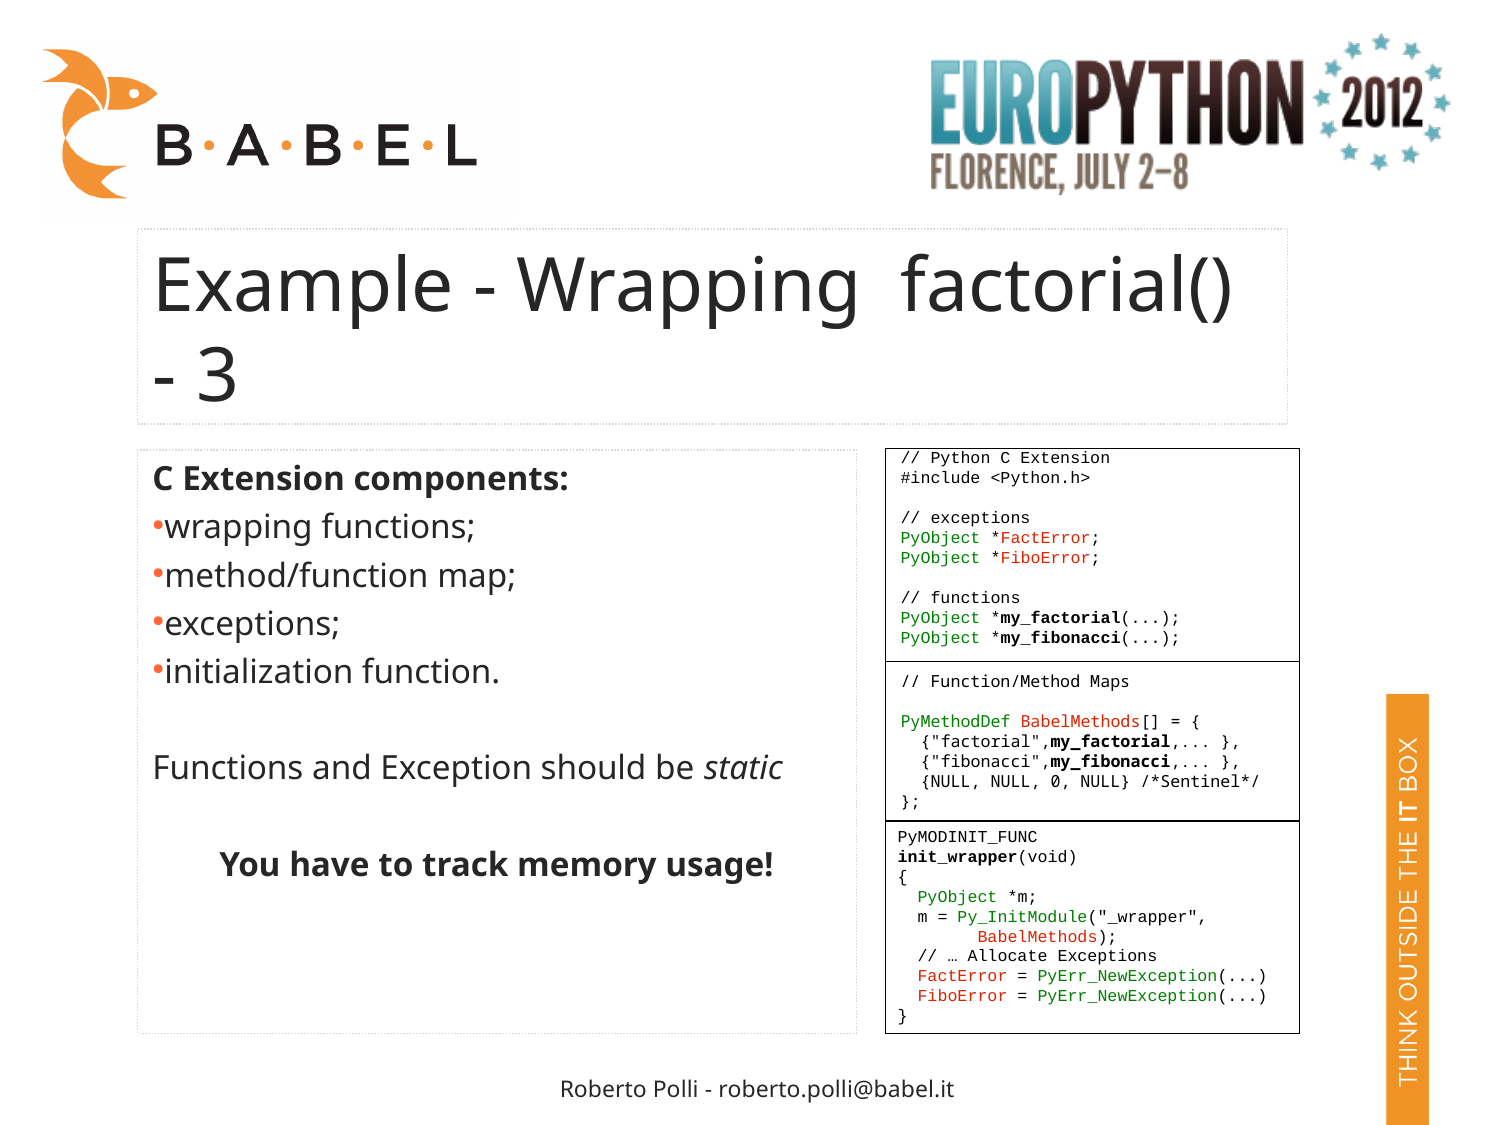

# Example - Wrapping factorial() - 3
// Python C Extension
#include <Python.h>
// exceptions
PyObject *FactError;
PyObject *FiboError;
// functions
PyObject *my_factorial(...);
PyObject *my_fibonacci(...);
C Extension components:
wrapping functions;
method/function map;
exceptions;
initialization function.
Functions and Exception should be static
You have to track memory usage!
// Function/Method Maps
PyMethodDef BabelMethods[] = {
 {"factorial",my_factorial,... },
 {"fibonacci",my_fibonacci,... },
 {NULL, NULL, 0, NULL} /*Sentinel*/
};
PyMODINIT_FUNC
init_wrapper(void)
{
 PyObject *m;
 m = Py_InitModule("_wrapper",
 BabelMethods);
 // … Allocate Exceptions
 FactError = PyErr_NewException(...)
 FiboError = PyErr_NewException(...)
}